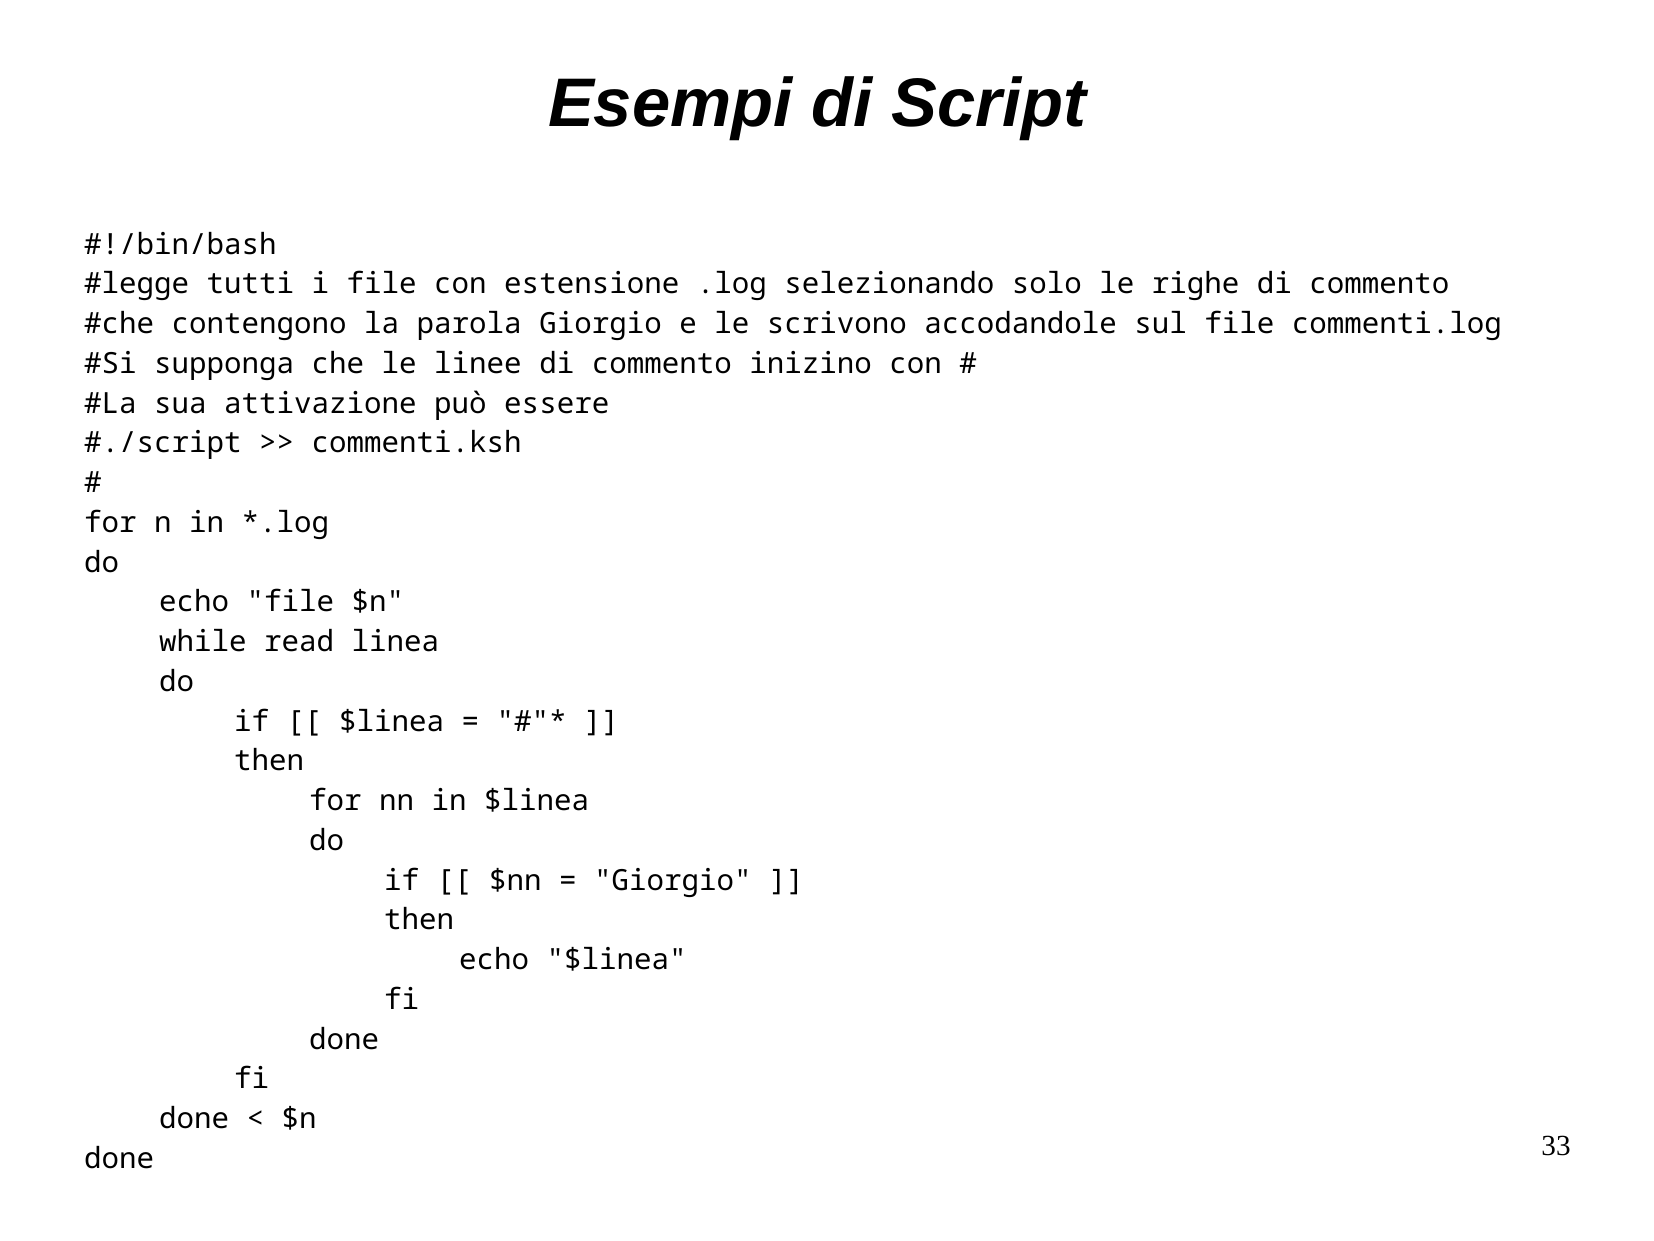

# Esempi di Script
#!/bin/bash
#legge tutti i file con estensione .log selezionando solo le righe di commento
#che contengono la parola Giorgio e le scrivono accodandole sul file commenti.log
#Si supponga che le linee di commento inizino con #
#La sua attivazione può essere
#./script >> commenti.ksh
#
for n in *.log
do
	echo "file $n"
	while read linea
	do
		if [[ $linea = "#"* ]]
		then
			for nn in $linea
			do
				if [[ $nn = "Giorgio" ]]
				then
					echo "$linea"
				fi
			done
		fi
	done < $n
done
33